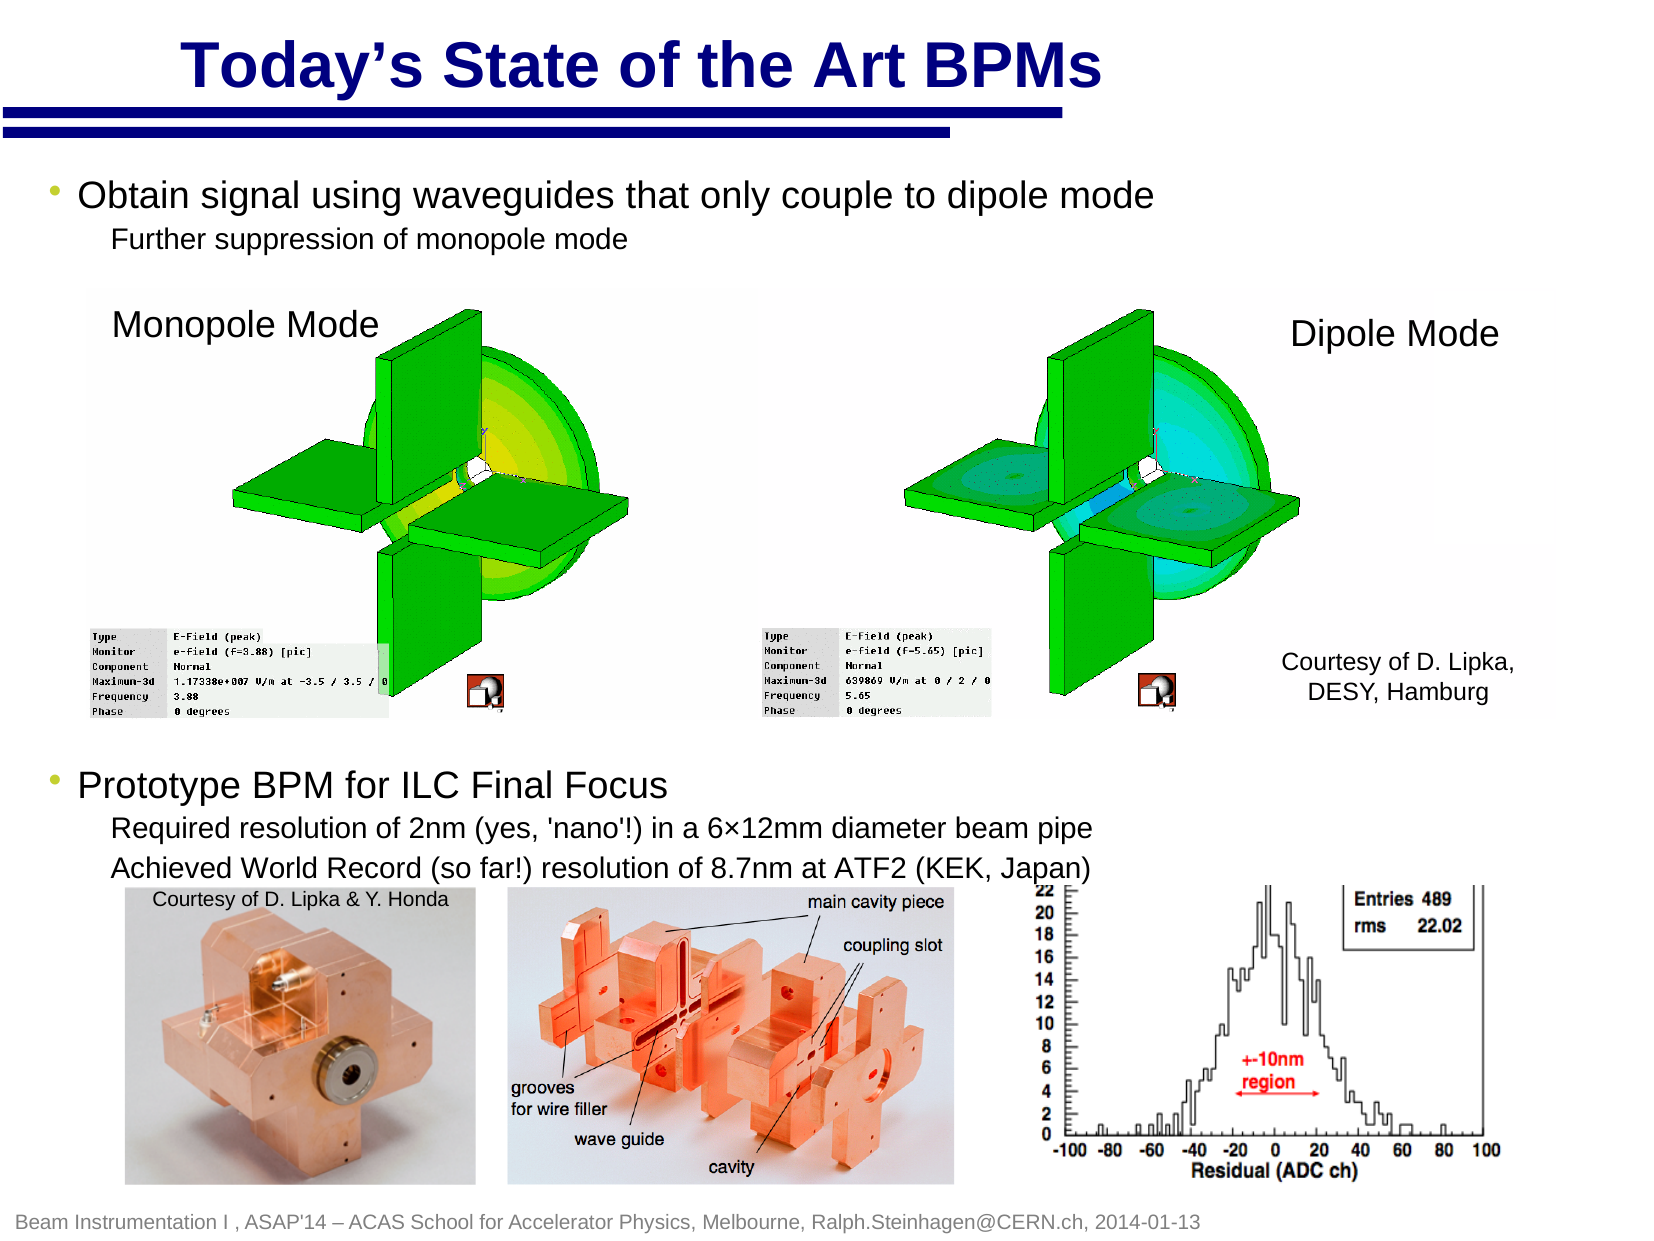

Today’s State of the Art BPMs
# Obtain signal using waveguides that only couple to dipole mode
Further suppression of monopole mode
Prototype BPM for ILC Final Focus
Required resolution of 2nm (yes, 'nano'!) in a 6×12mm diameter beam pipe
Achieved World Record (so far!) resolution of 8.7nm at ATF2 (KEK, Japan)
Monopole Mode
Dipole Mode
Courtesy of D. Lipka,
DESY, Hamburg
Courtesy of D. Lipka & Y. Honda